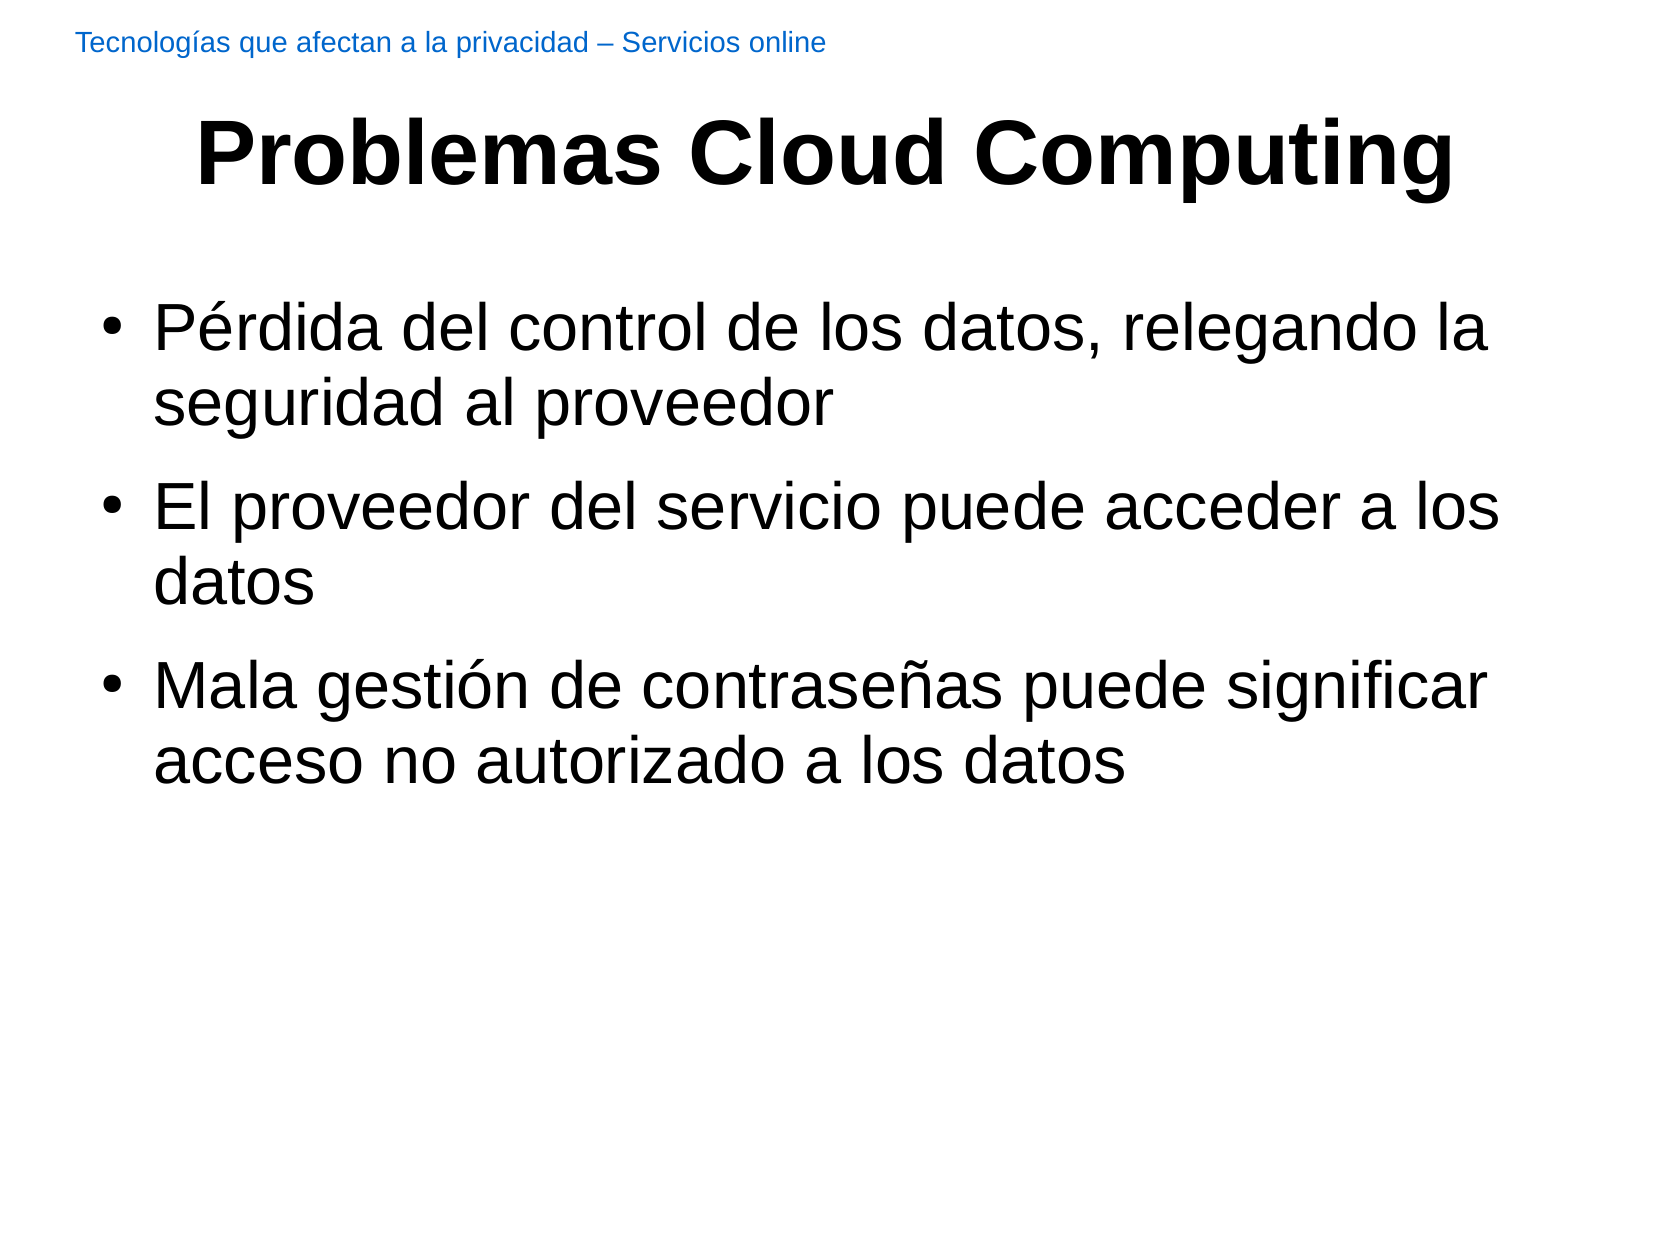

Tecnologías que afectan a la privacidad – Servicios online
# Problemas Cloud Computing
Pérdida del control de los datos, relegando la seguridad al proveedor
El proveedor del servicio puede acceder a los datos
Mala gestión de contraseñas puede significar acceso no autorizado a los datos